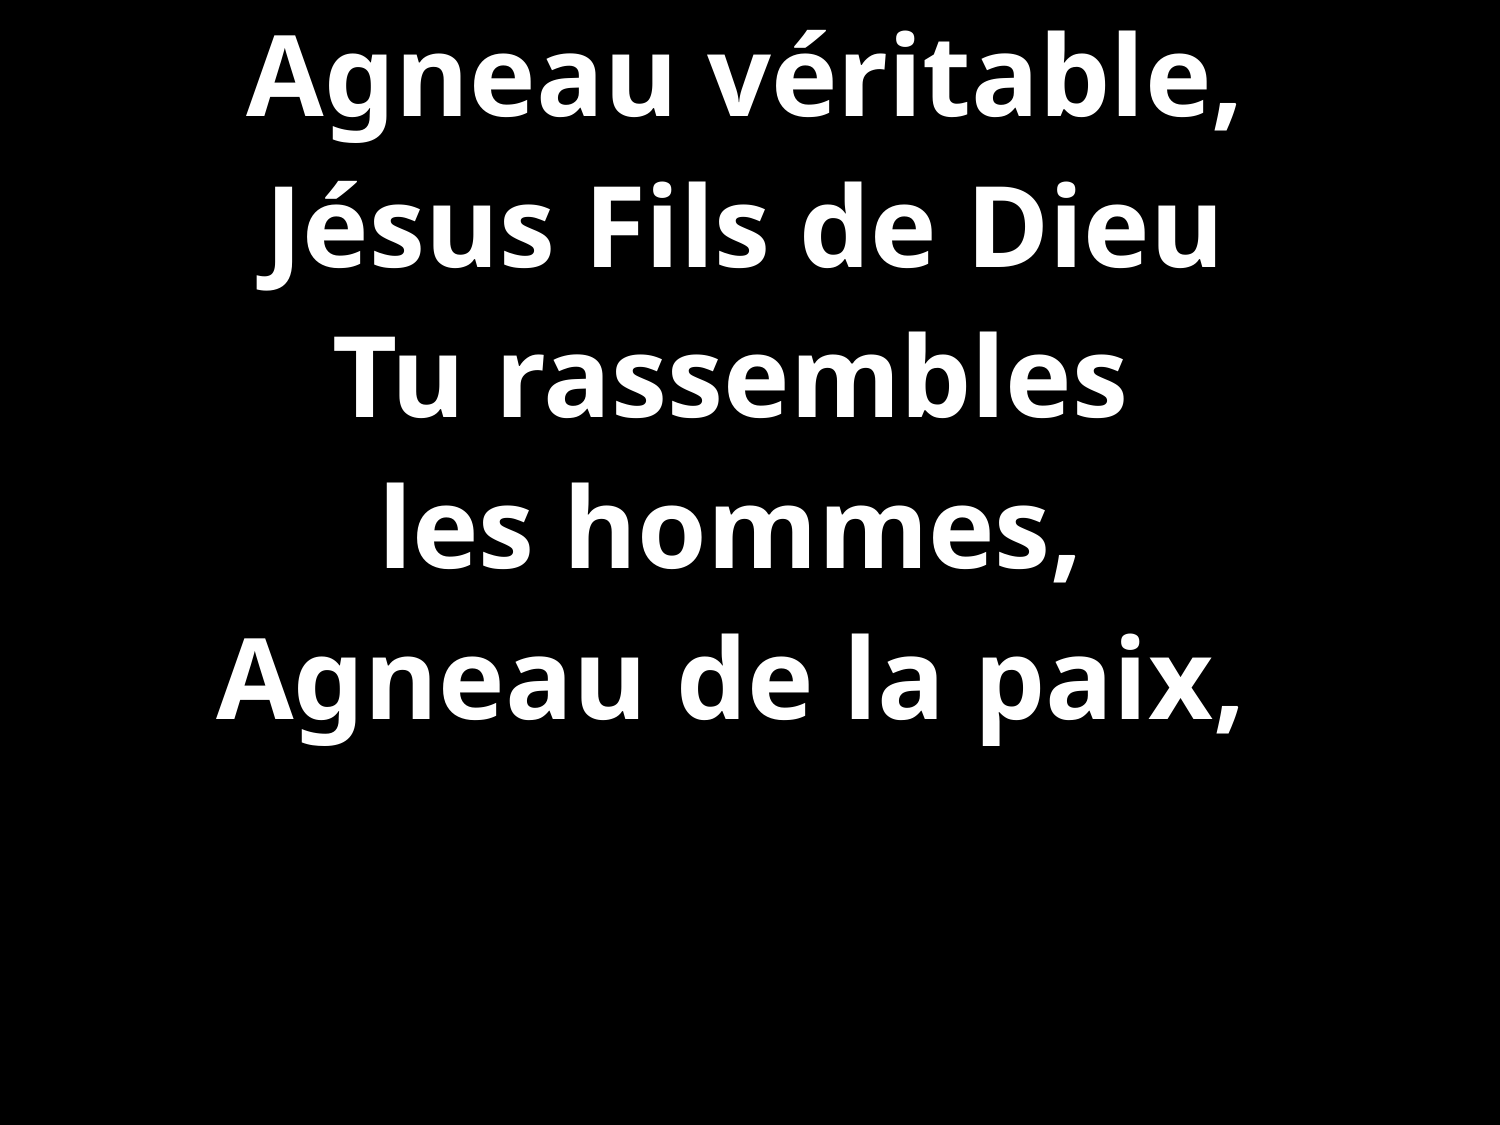

# Agneau véritable,
Jésus Fils de Dieu
Tu rassembles
les hommes,
Agneau de la paix,